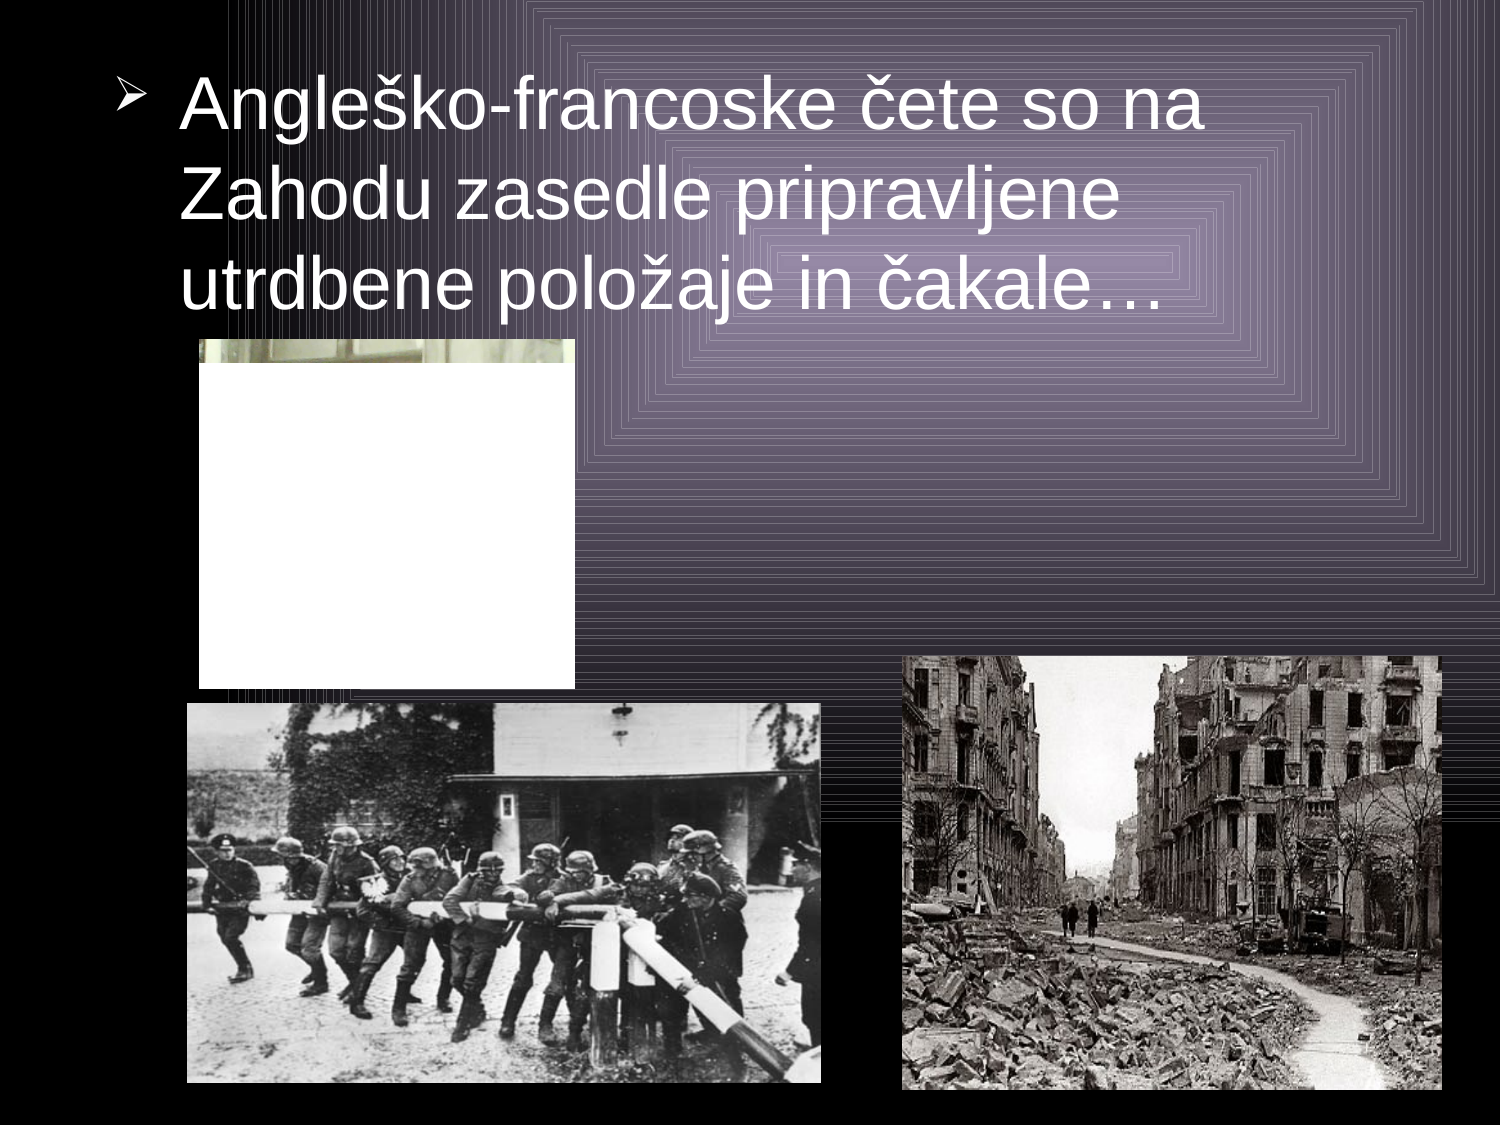

#
Angleško-francoske čete so na Zahodu zasedle pripravljene utrdbene položaje in čakale…